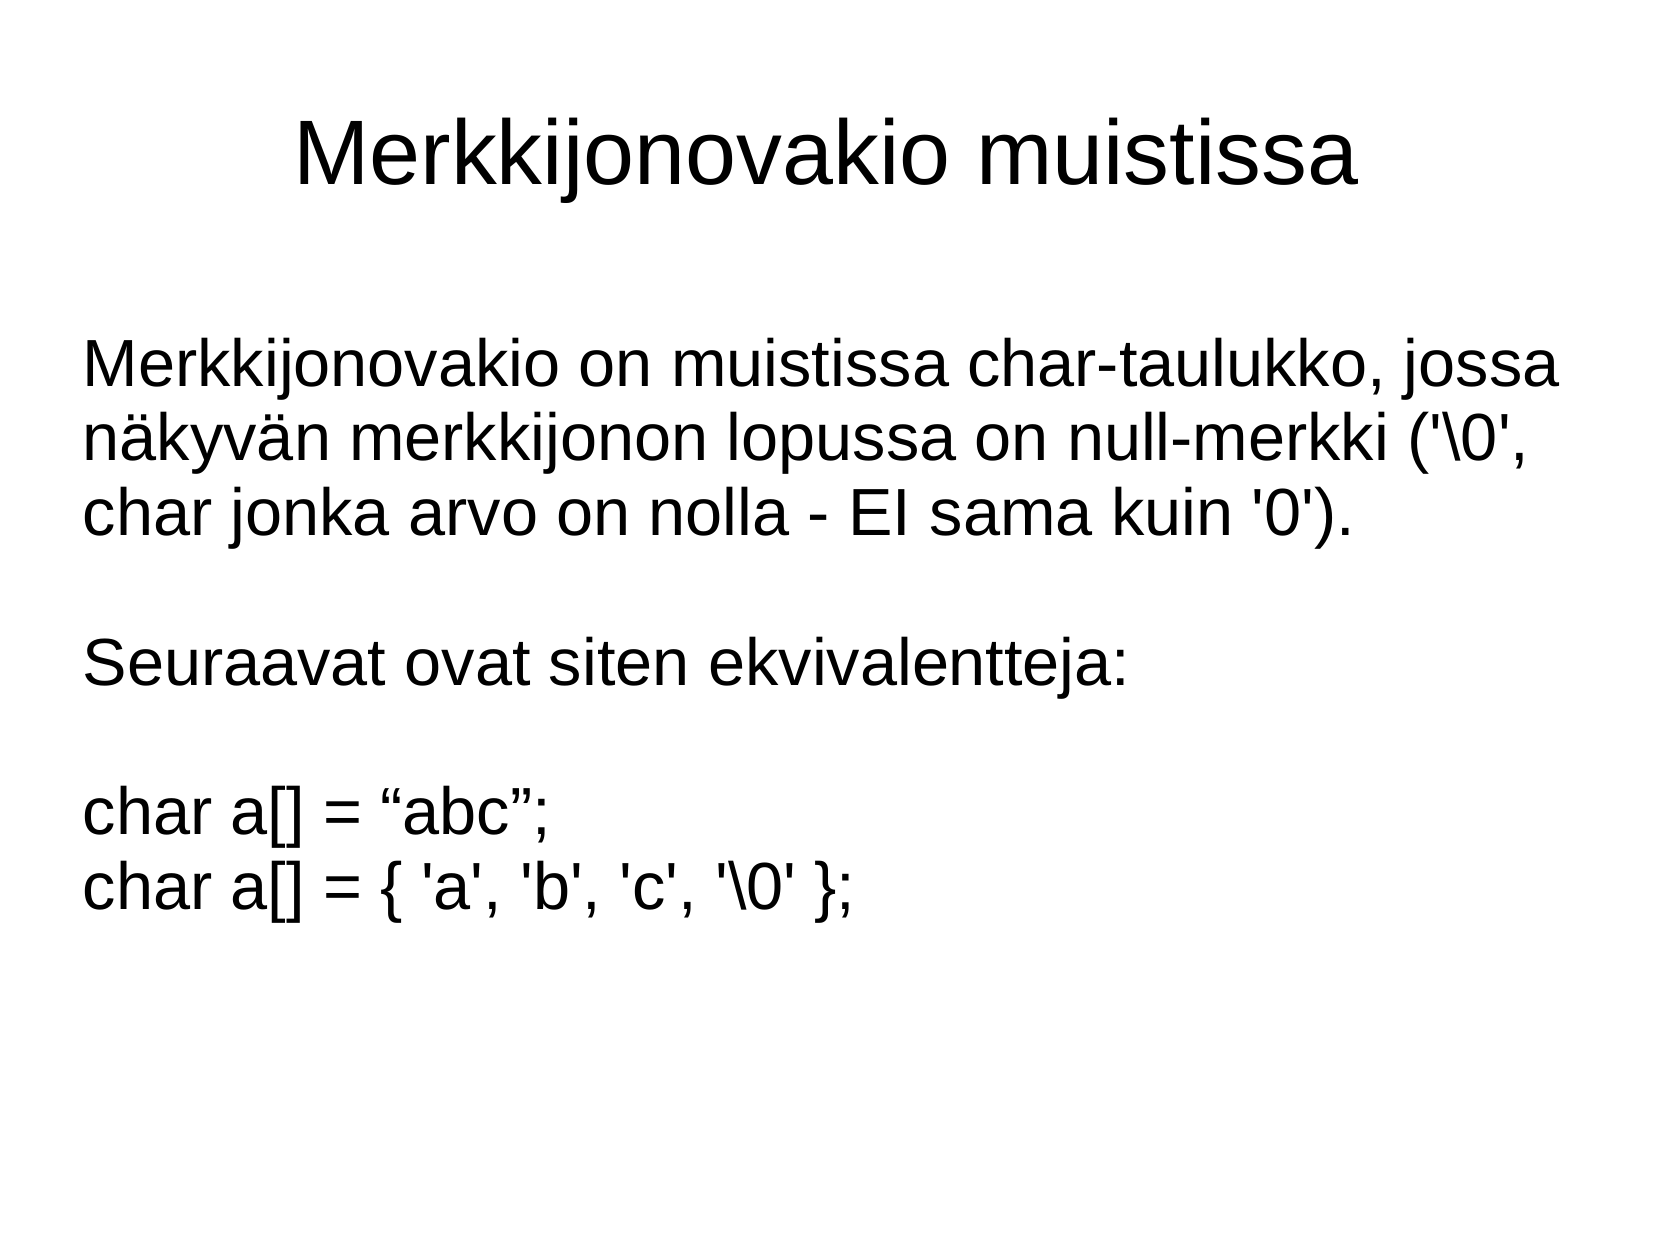

# Merkkijonovakio muistissa
Merkkijonovakio on muistissa char-taulukko, jossa näkyvän merkkijonon lopussa on null-merkki ('\0', char jonka arvo on nolla - EI sama kuin '0').
Seuraavat ovat siten ekvivalentteja:
char a[] = “abc”;
char a[] = { 'a', 'b', 'c', '\0' };